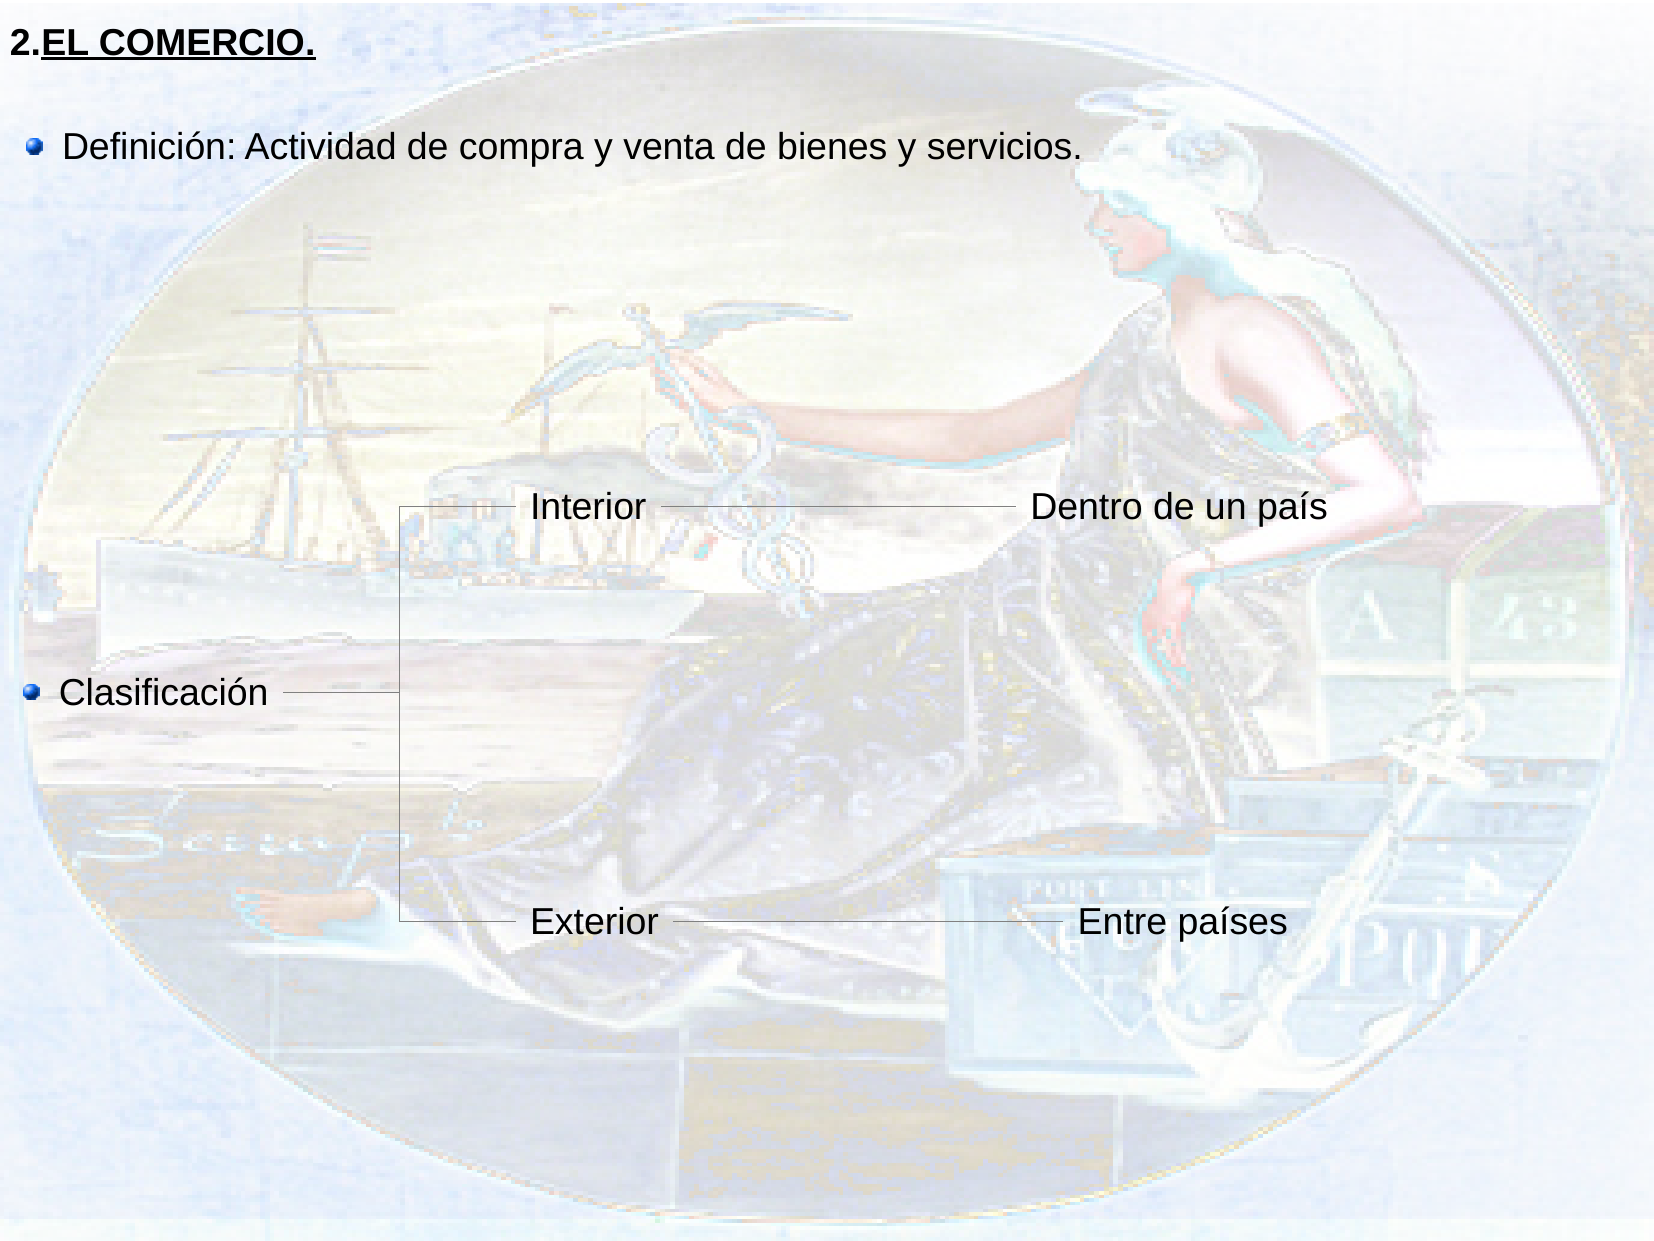

2.EL COMERCIO.
Definición: Actividad de compra y venta de bienes y servicios.
Interior
Dentro de un país
Clasificación
Exterior
Entre países